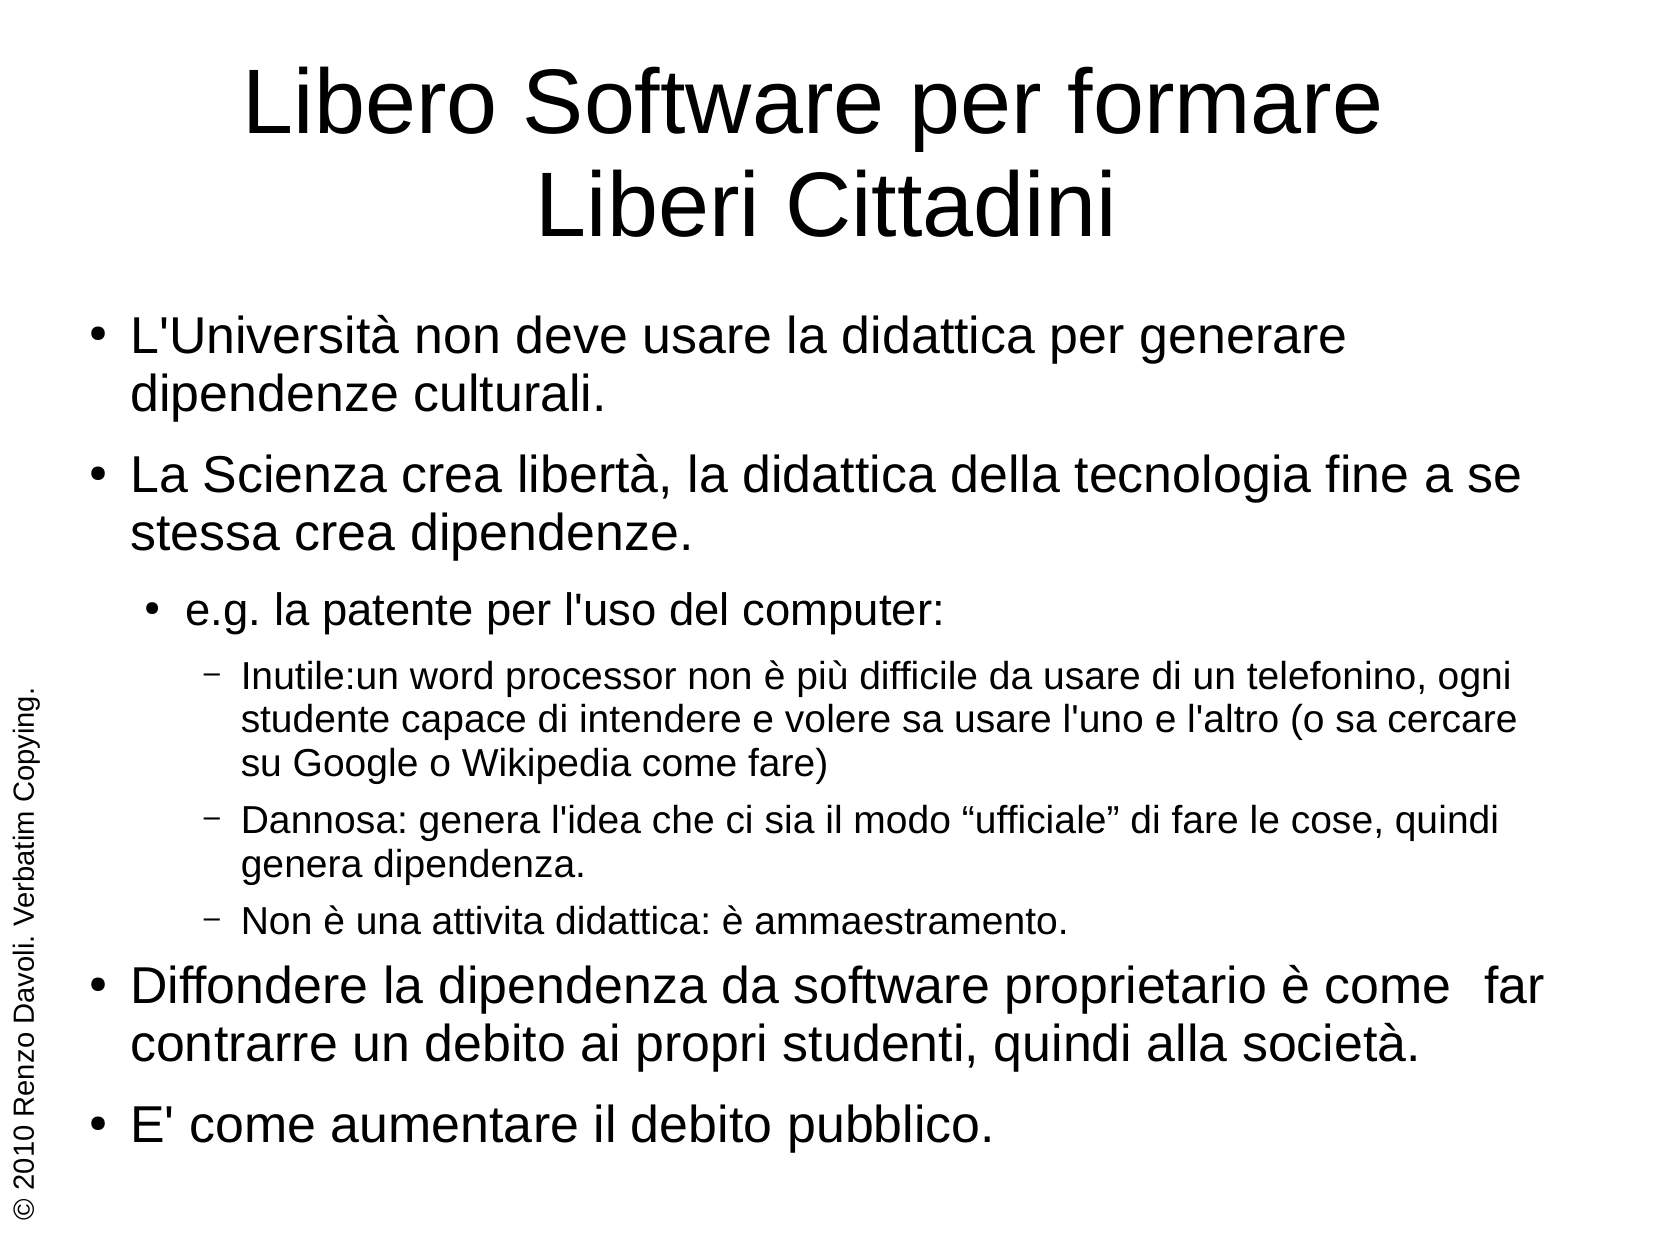

# Libero Software per formare Liberi Cittadini
L'Università non deve usare la didattica per generare dipendenze culturali.
La Scienza crea libertà, la didattica della tecnologia fine a se stessa crea dipendenze.
e.g. la patente per l'uso del computer:
Inutile:un word processor non è più difficile da usare di un telefonino, ogni studente capace di intendere e volere sa usare l'uno e l'altro (o sa cercare su Google o Wikipedia come fare)
Dannosa: genera l'idea che ci sia il modo “ufficiale” di fare le cose, quindi genera dipendenza.
Non è una attivita didattica: è ammaestramento.
Diffondere la dipendenza da software proprietario è come far contrarre un debito ai propri studenti, quindi alla società.
E' come aumentare il debito pubblico.